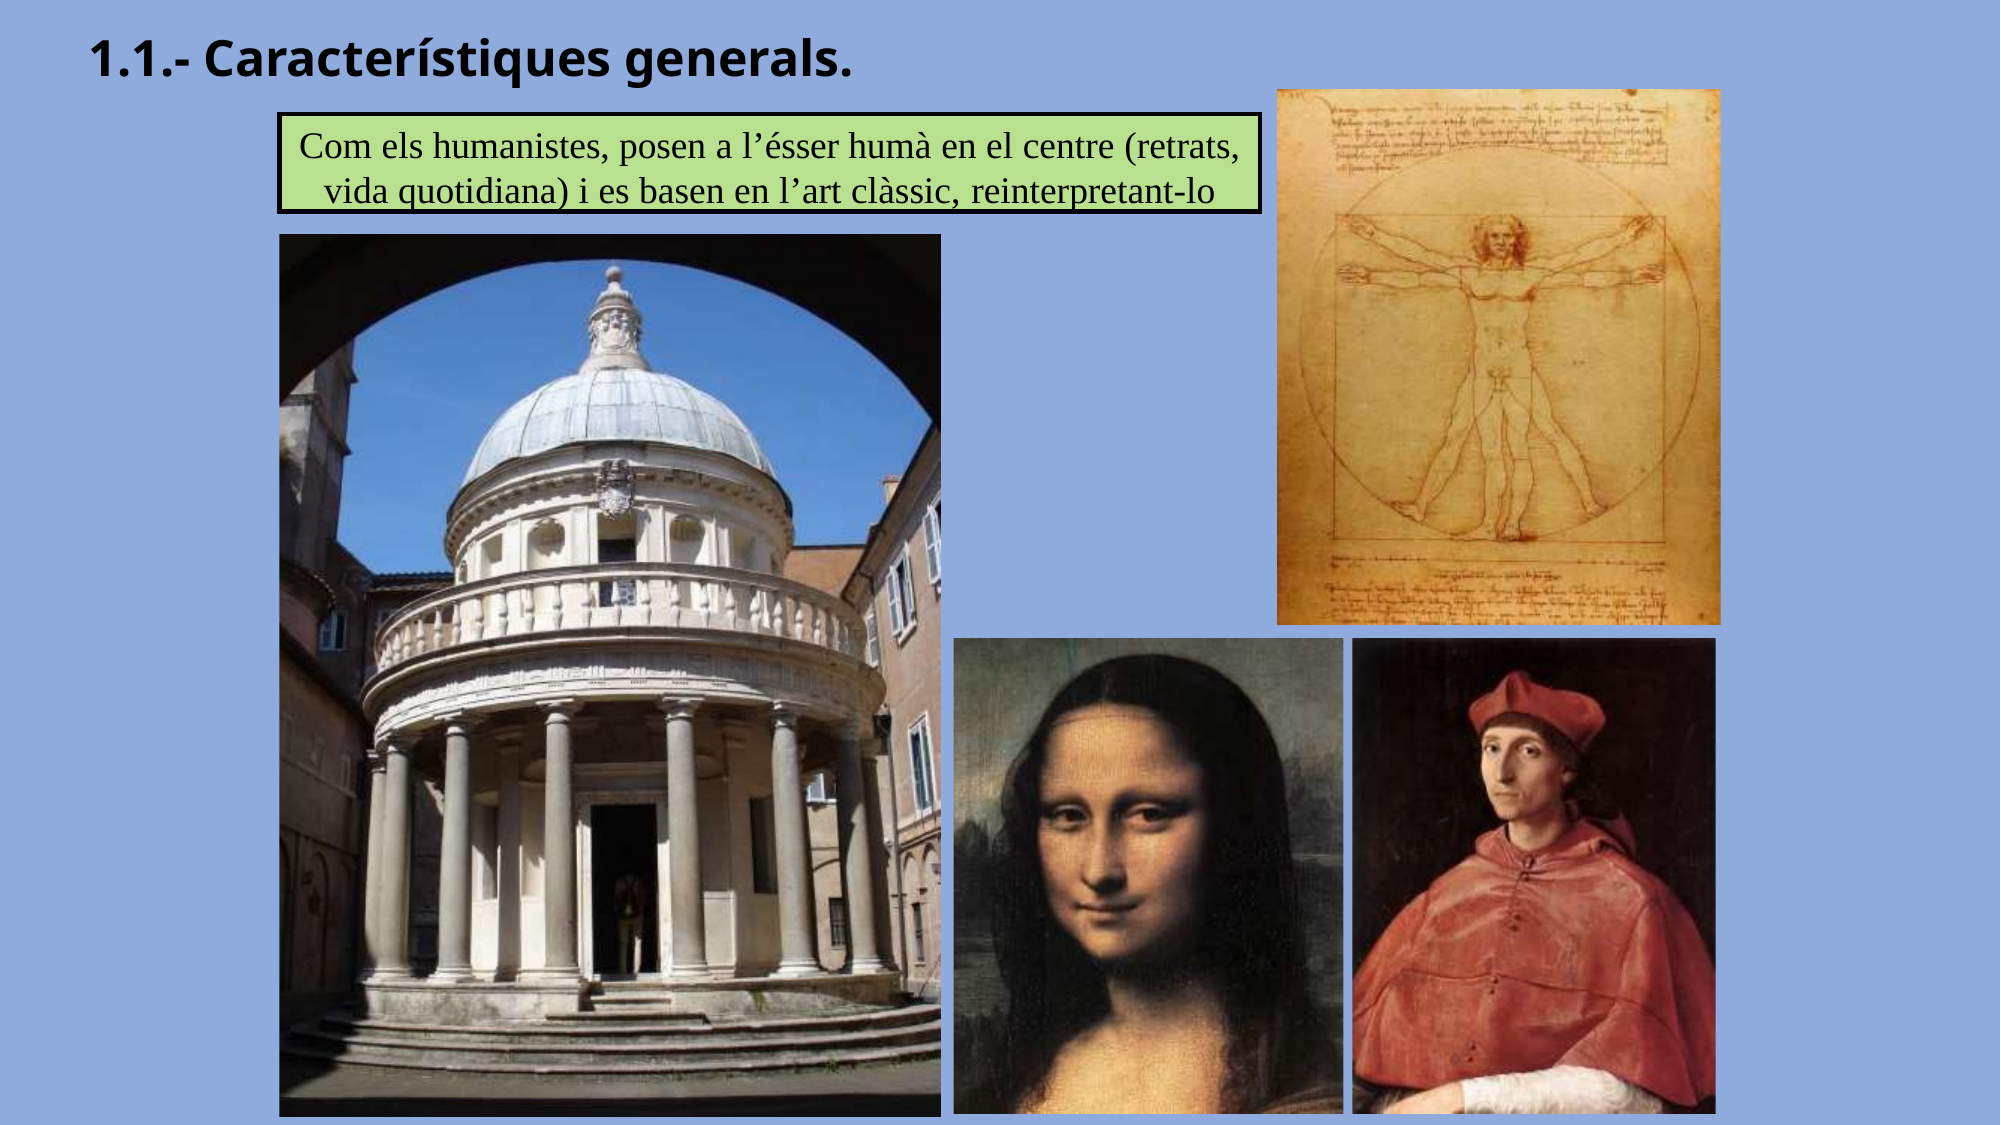

# 1.1.- Característiques generals.
Com els humanistes, posen a l’ésser humà en el centre (retrats,
vida quotidiana) i es basen en l’art clàssic, reinterpretant-lo